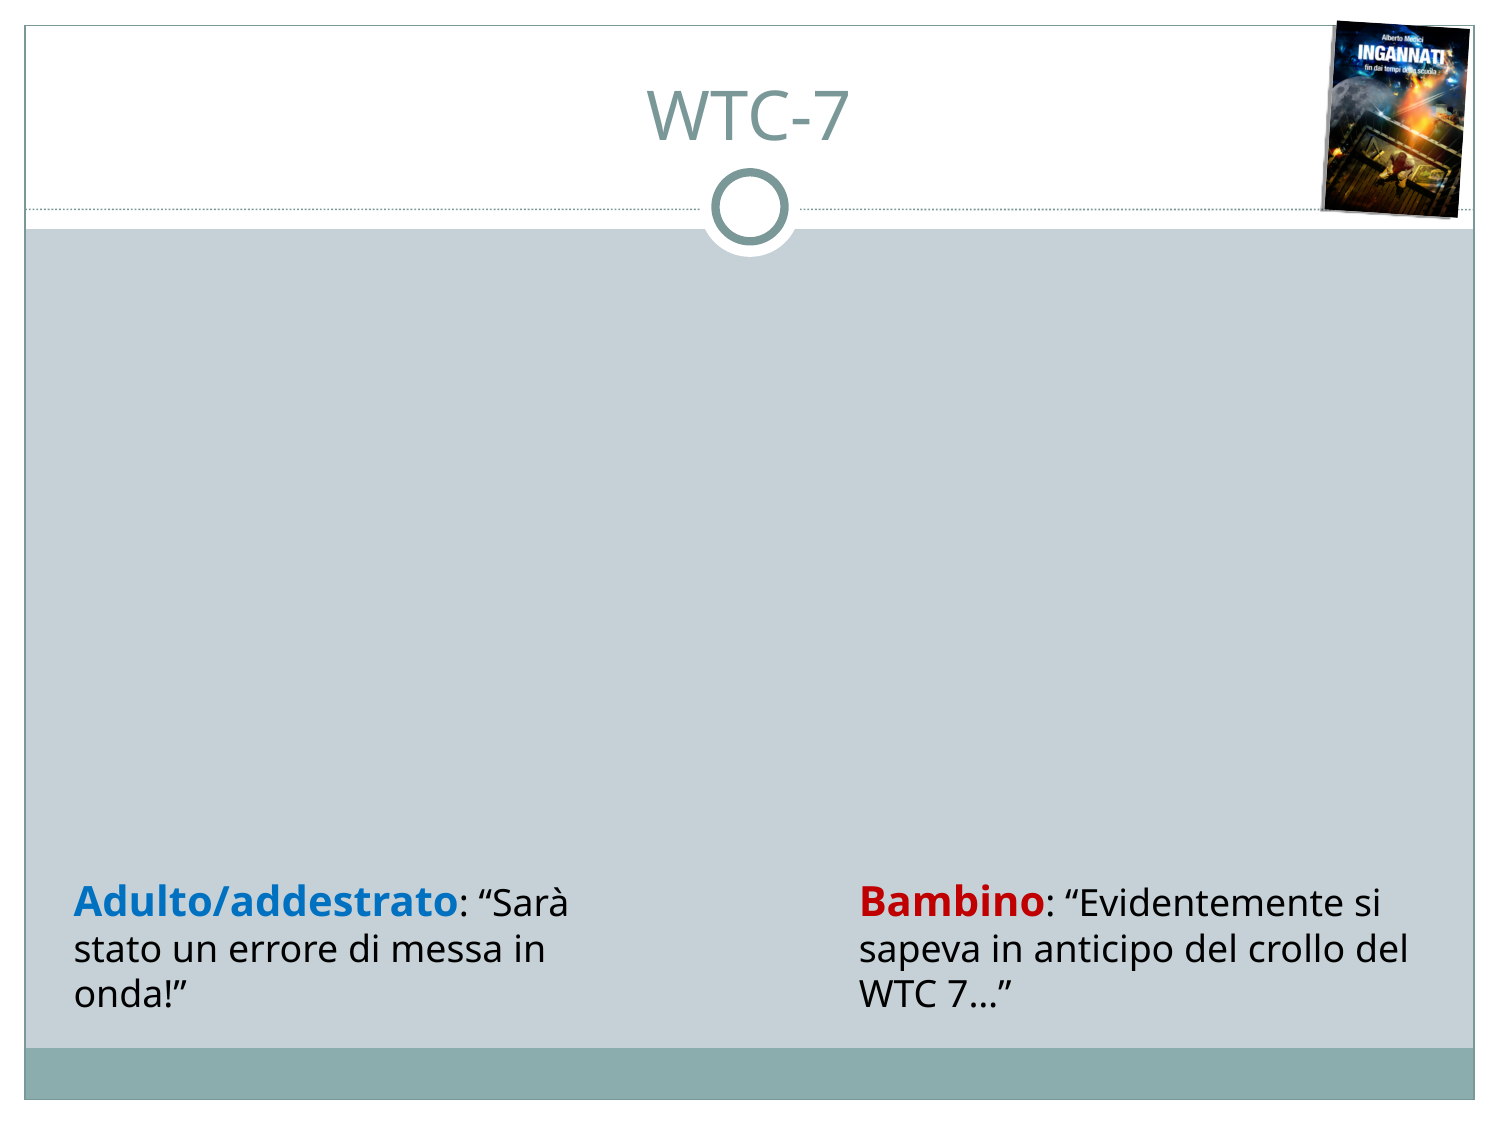

# WTC-7
Adulto/addestrato: “Sarà stato un errore di messa in onda!”
Bambino: “Evidentemente si sapeva in anticipo del crollo del WTC 7…”